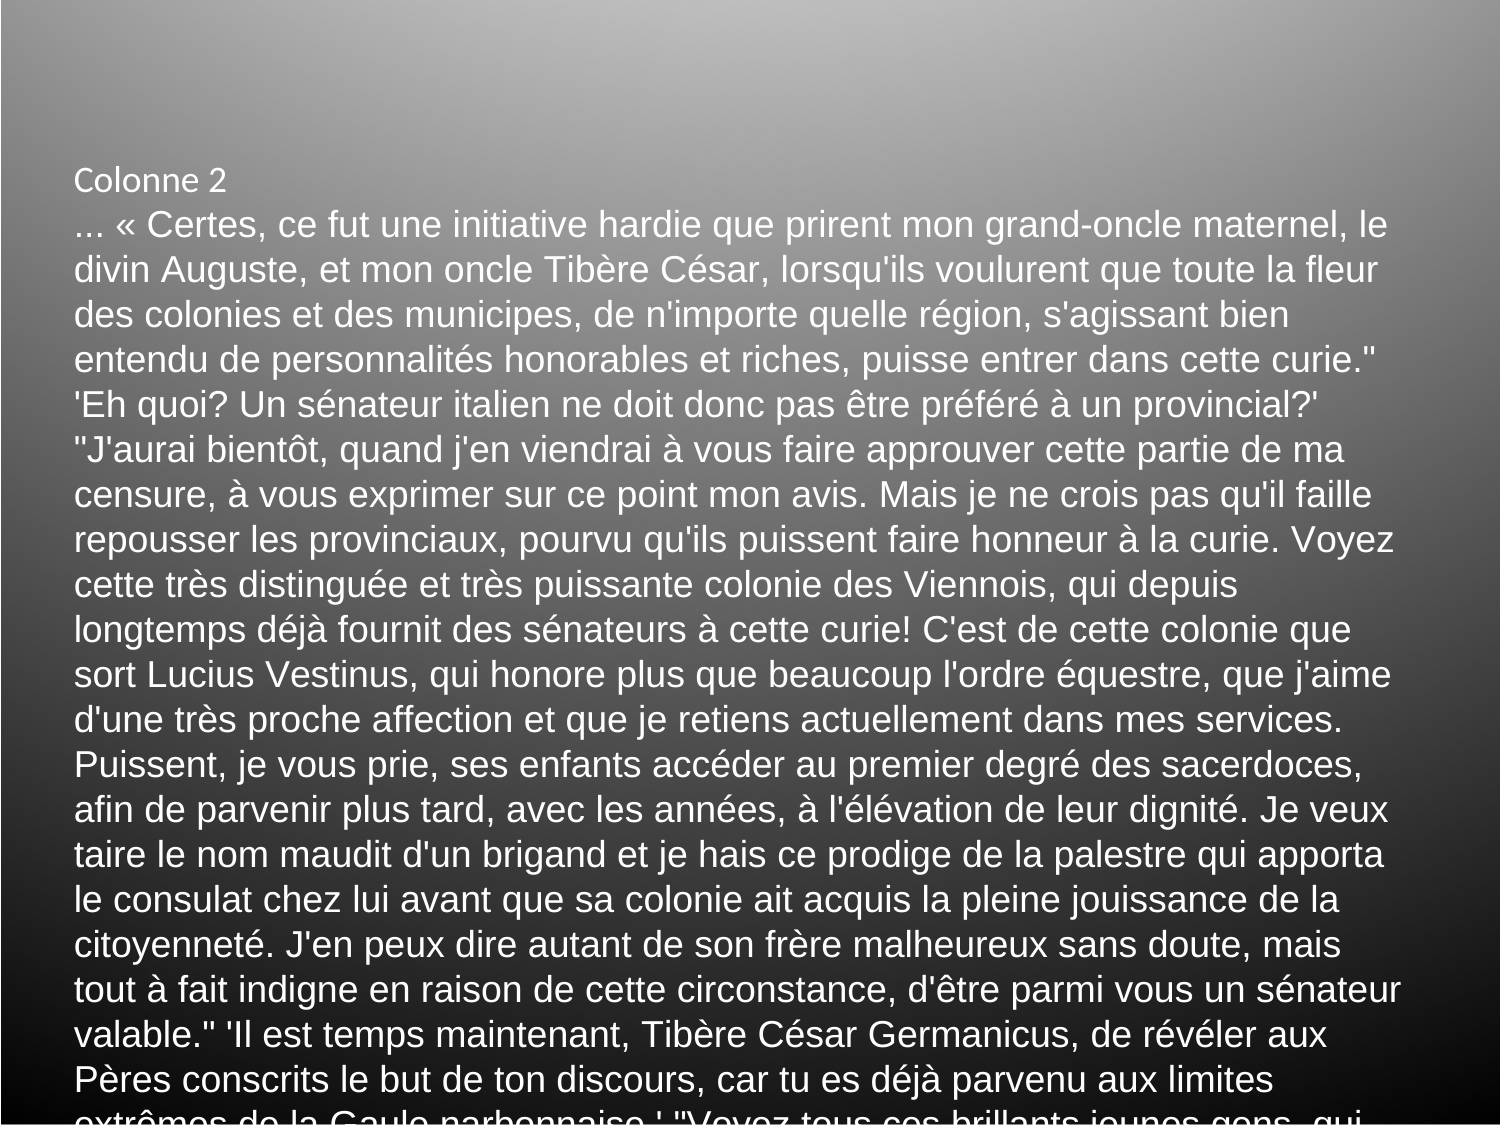

Colonne 2
... « Certes, ce fut une initiative hardie que prirent mon grand-oncle maternel, le divin Auguste, et mon oncle Tibère César, lorsqu'ils voulurent que toute la fleur des colonies et des municipes, de n'importe quelle région, s'agissant bien entendu de personnalités honorables et riches, puisse entrer dans cette curie." 'Eh quoi? Un sénateur italien ne doit donc pas être préféré à un provincial?' "J'aurai bientôt, quand j'en viendrai à vous faire approuver cette partie de ma censure, à vous exprimer sur ce point mon avis. Mais je ne crois pas qu'il faille repousser les provinciaux, pourvu qu'ils puissent faire honneur à la curie. Voyez cette très distinguée et très puissante colonie des Viennois, qui depuis longtemps déjà fournit des sénateurs à cette curie! C'est de cette colonie que sort Lucius Vestinus, qui honore plus que beaucoup l'ordre équestre, que j'aime d'une très proche affection et que je retiens actuellement dans mes services. Puissent, je vous prie, ses enfants accéder au premier degré des sacerdoces, afin de parvenir plus tard, avec les années, à l'élévation de leur dignité. Je veux taire le nom maudit d'un brigand et je hais ce prodige de la palestre qui apporta le consulat chez lui avant que sa colonie ait acquis la pleine jouissance de la citoyenneté. J'en peux dire autant de son frère malheureux sans doute, mais tout à fait indigne en raison de cette circonstance, d'être parmi vous un sénateur valable." 'Il est temps maintenant, Tibère César Germanicus, de révéler aux Pères conscrits le but de ton discours, car tu es déjà parvenu aux limites extrêmes de la Gaule narbonnaise.' "Voyez tous ces brillants jeunes gens, qui sont devant mes yeux ! Il n'y a pas plus de raison de regretter de les voir sénateurs, que de regretter de voir Persicus, de très grande noblesse et mon ami, lire parmi les portraits de ses ancêtres le nom d'Allobrogique. Et si vous approuvez qu'il en soit ainsi, que désirez-vous d'autre, sinon que je vous montre du doigt que le sol même qui se trouve au-delà de la Narbonnaise vous envoie déjà des sénateurs, puisque nous avons dès maintenant dans notre ordre des personnalités de Lyon, dont nous n'avons pas à regretter la présence? Timidement, certes, Pères conscrits, j'ai dépassé les bornes provinciales qui vous sont accoutumées et familières, mais c'est ouvertement que doit être plaidée maintenant la cause de la Gaule chevelue. Et si on considère que ses habitants ont fait pendant dix ans la guerre au divin Julius, il faut aussi mettre en regard les cent années d'immuable fidélité et d'obéissance plus qu'éprouvée, en de nombreuses circonstances critiques pour nous. Lorsque mon père Drusus soumettait la Germanie, ils lui ont assuré une paix garantie par leur calme et leur sécurité sur ses arrières, et cela au moment même où la guerre le détournait du recensement, opération alors nouvelle et insolite pour les Gaulois: une telle opération, combien elle est ardue pour nous, tout juste maintenant, quoique l'enquête n'ait d'autre objet que la constatation officielle de nos ressources, à l'épreuve nous l'apprenons trop bien. »